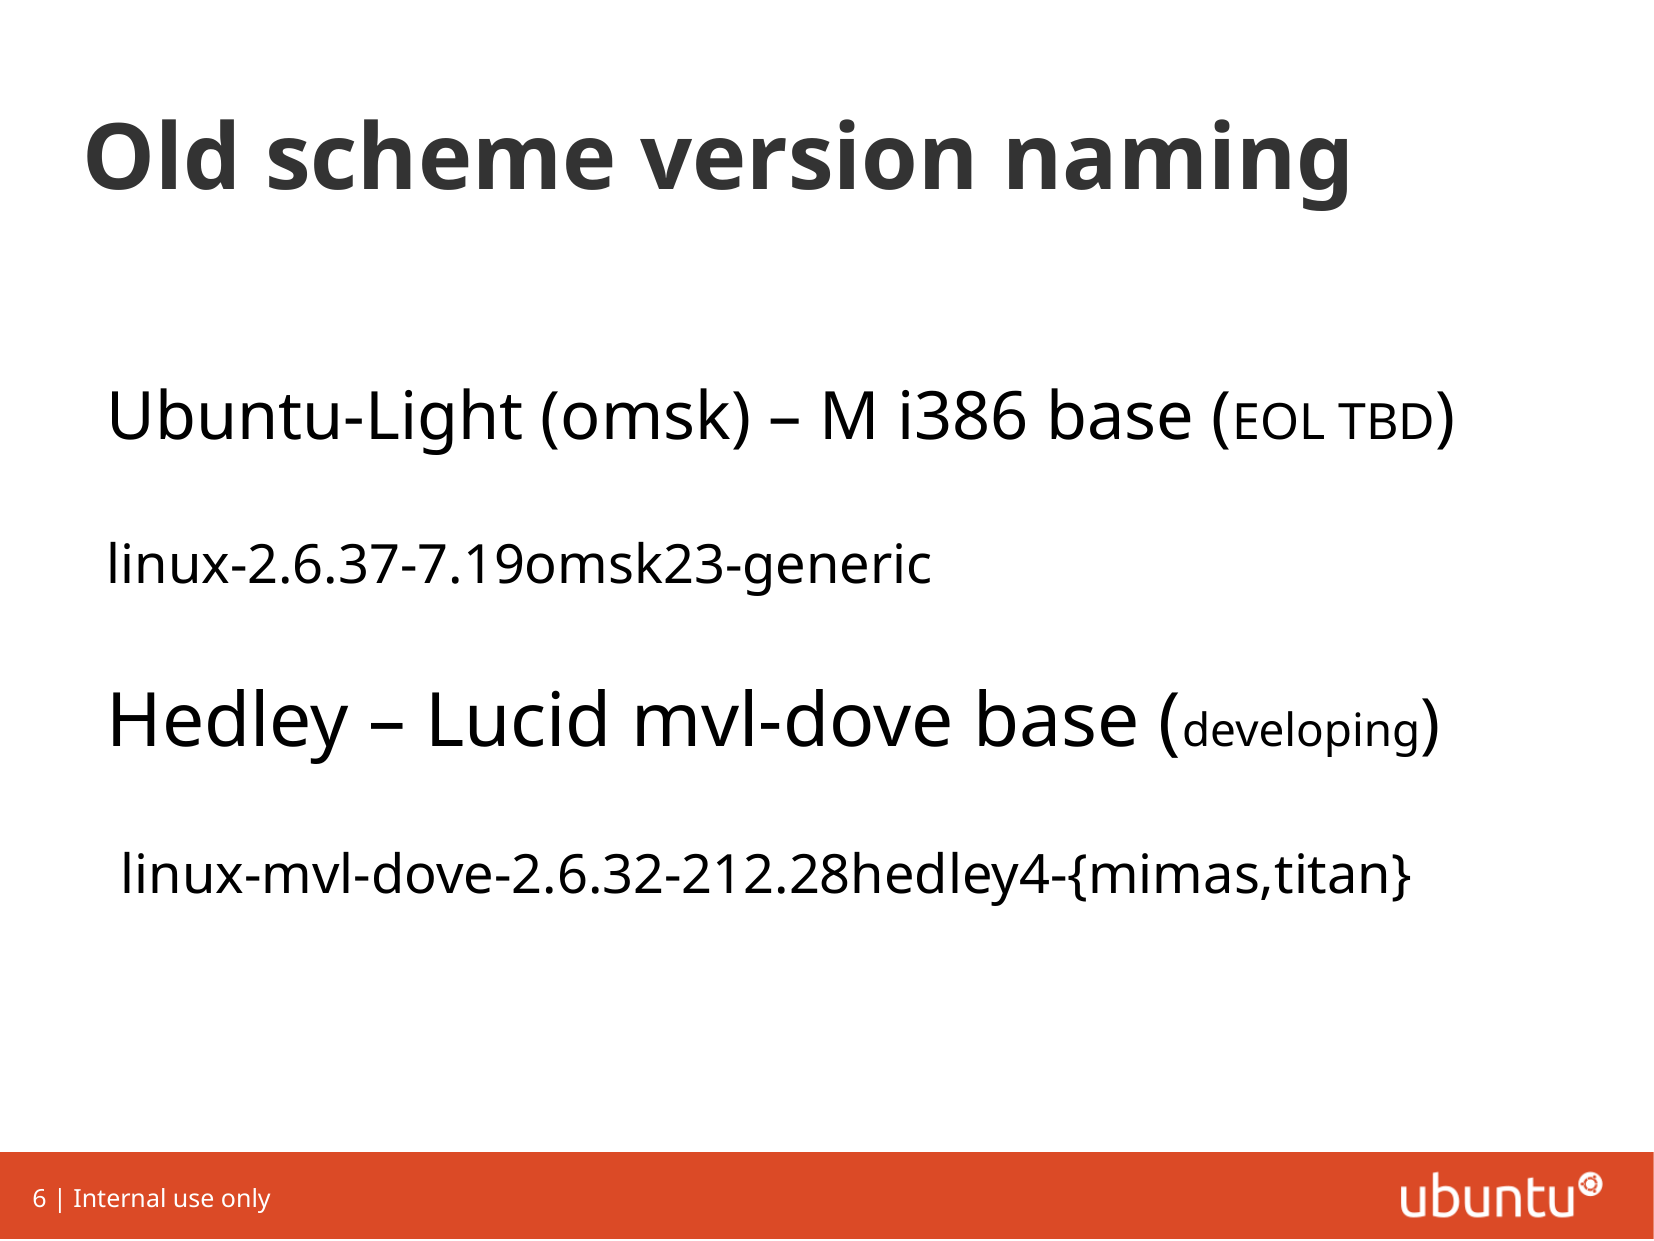

# Old scheme version naming
Ubuntu-Light (omsk) – M i386 base (EOL TBD)
linux-2.6.37-7.19omsk23-generic
Hedley – Lucid mvl-dove base (developing)
 linux-mvl-dove-2.6.32-212.28hedley4-{mimas,titan}